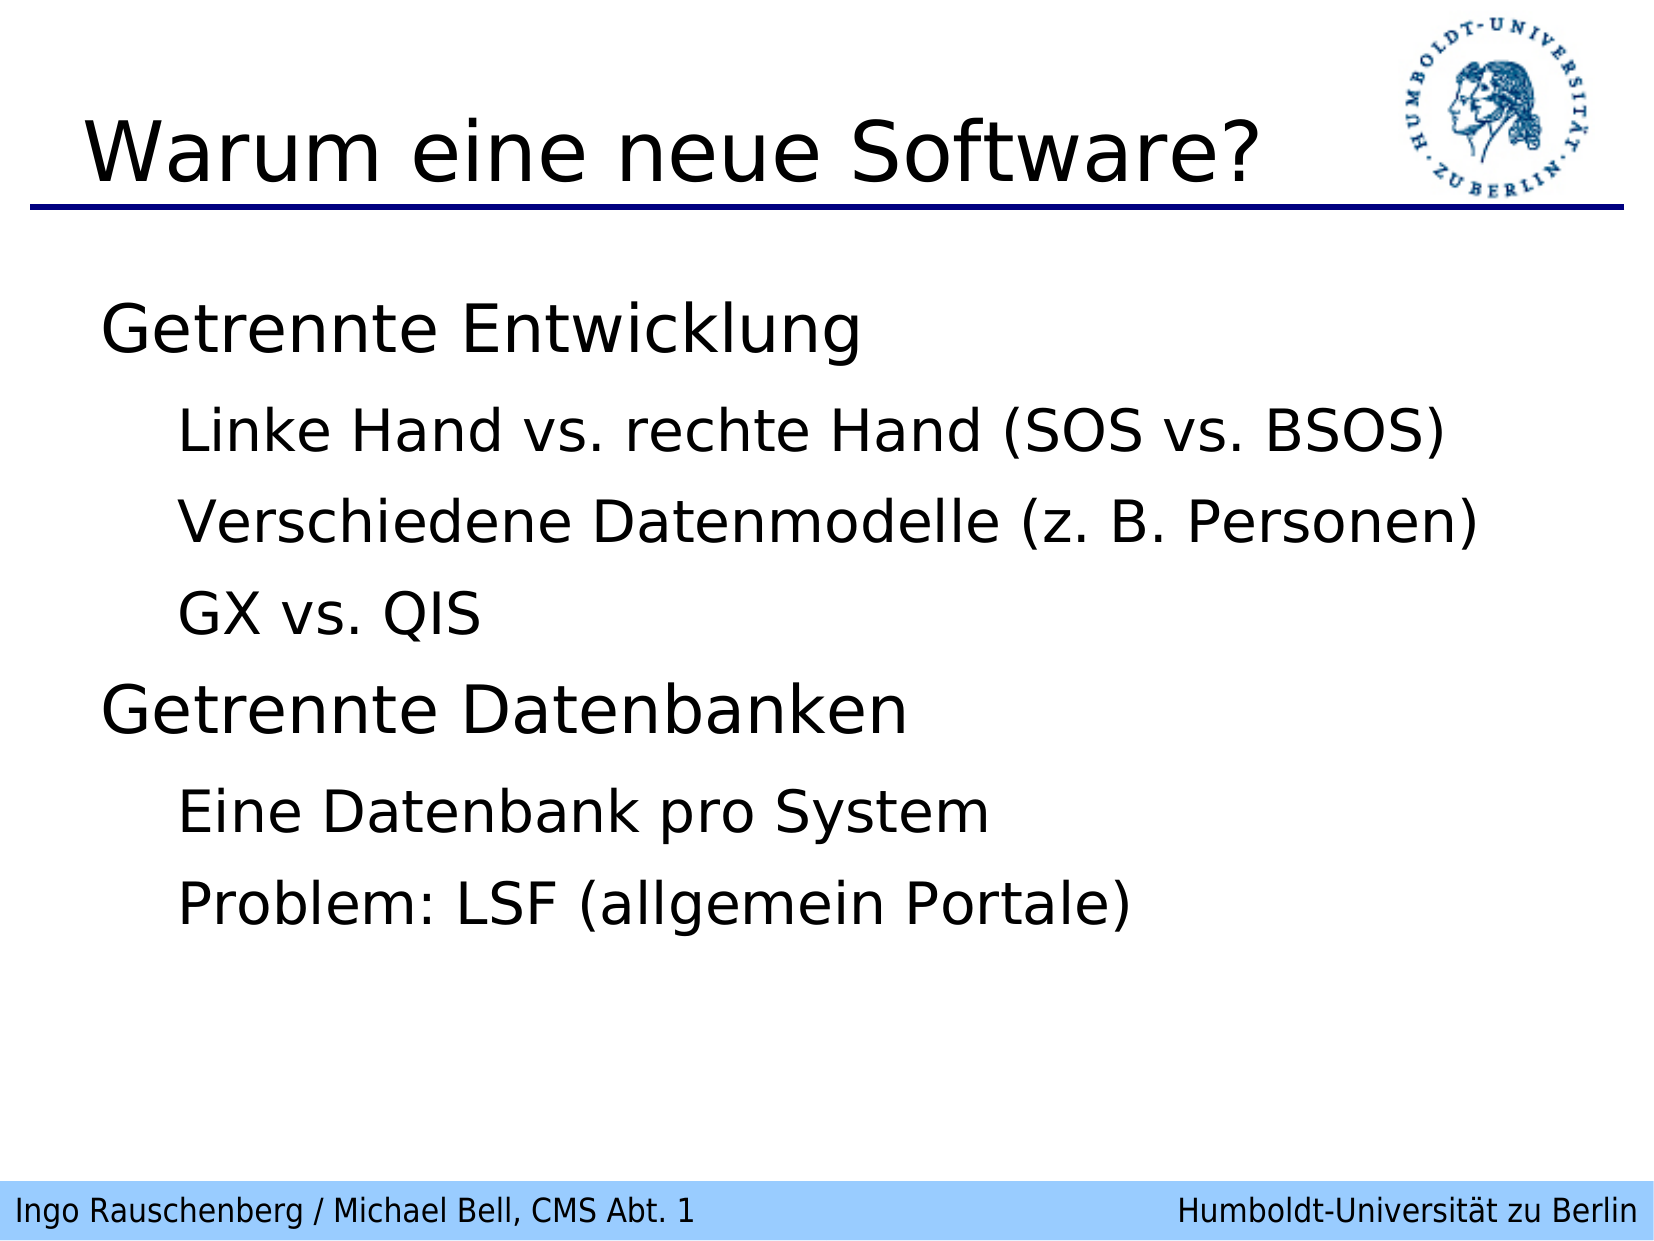

# Warum eine neue Software?
Getrennte Entwicklung
Linke Hand vs. rechte Hand (SOS vs. BSOS)
Verschiedene Datenmodelle (z. B. Personen)
GX vs. QIS
Getrennte Datenbanken
Eine Datenbank pro System
Problem: LSF (allgemein Portale)
Ingo Rauschenberg / Michael Bell, CMS Abt. 1
Humboldt-Universität zu Berlin